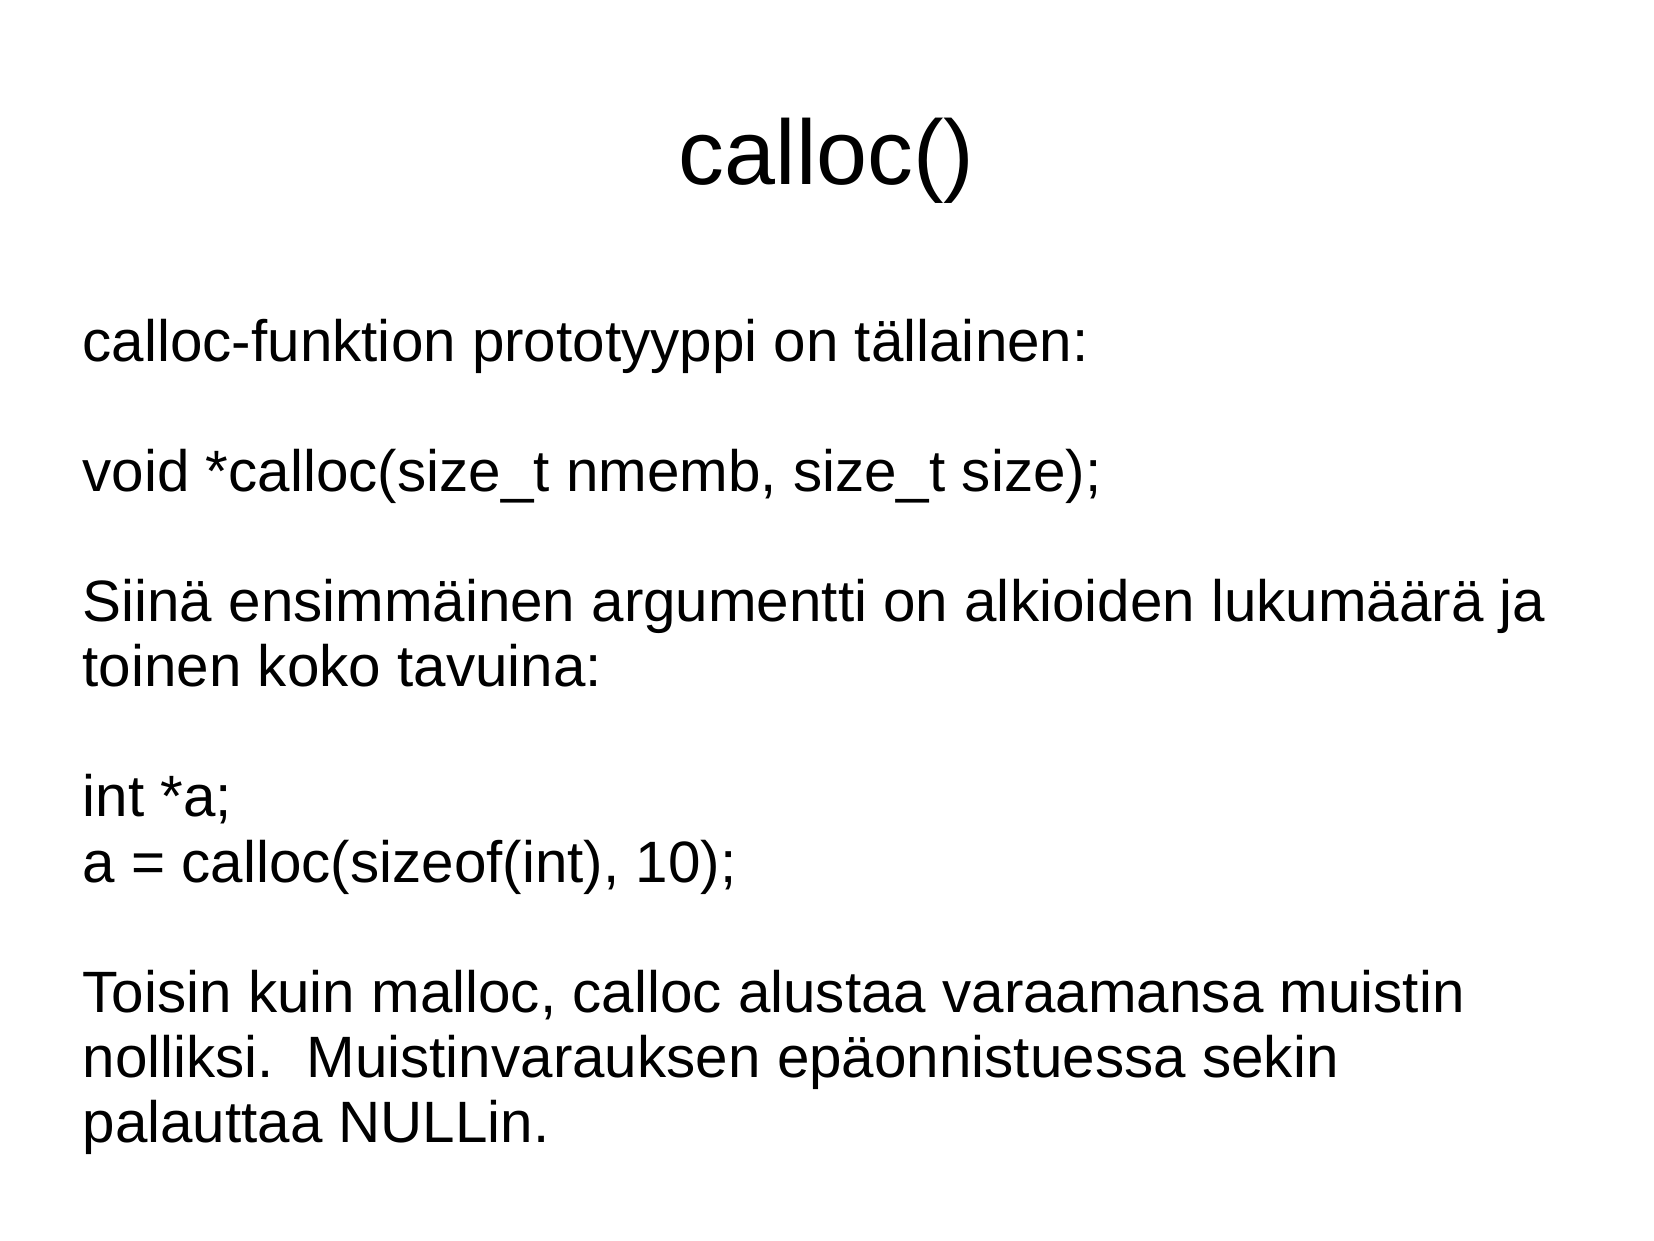

# calloc()
calloc-funktion prototyyppi on tällainen:
void *calloc(size_t nmemb, size_t size);
Siinä ensimmäinen argumentti on alkioiden lukumäärä ja toinen koko tavuina:
int *a;
a = calloc(sizeof(int), 10);
Toisin kuin malloc, calloc alustaa varaamansa muistin nolliksi. Muistinvarauksen epäonnistuessa sekin palauttaa NULLin.